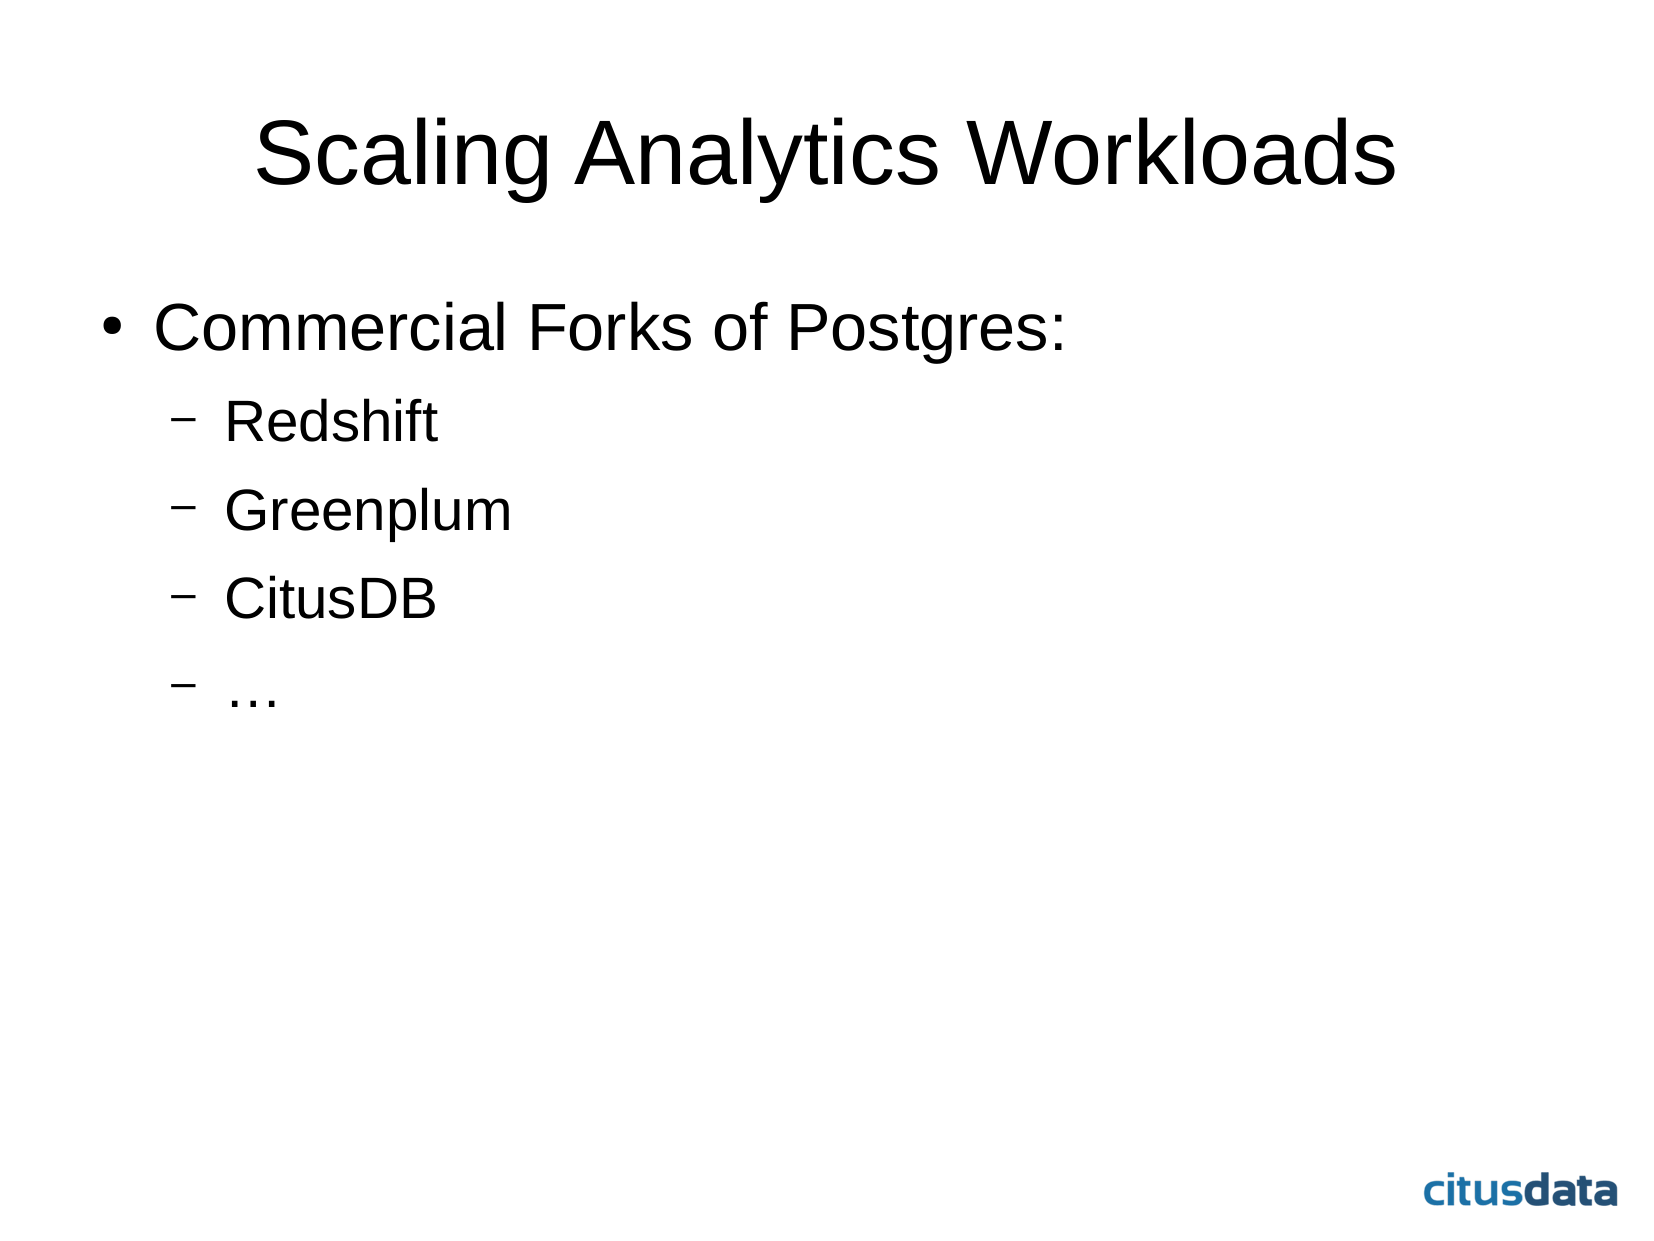

# Scaling Analytics Workloads
Commercial Forks of Postgres:
Redshift
Greenplum
CitusDB
…